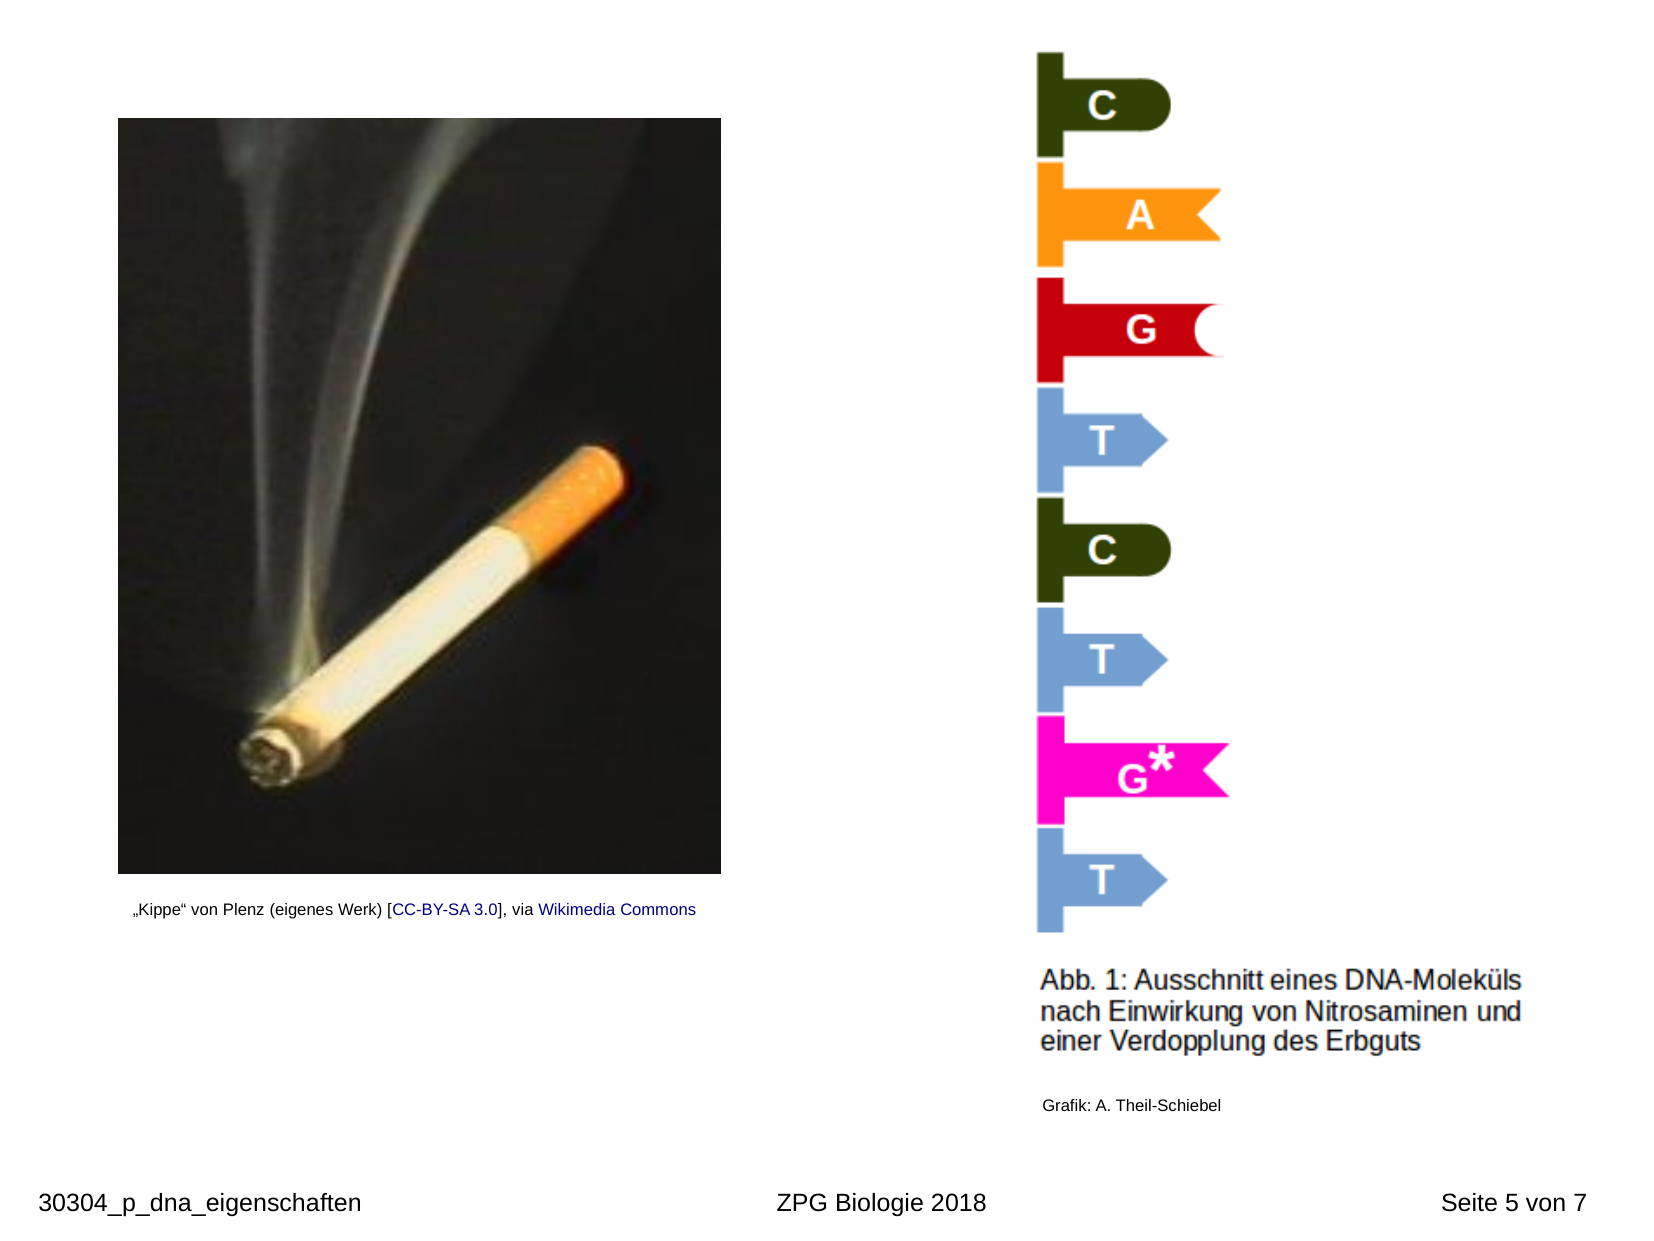

„Kippe“ von Plenz (eigenes Werk) [CC-BY-SA 3.0], via Wikimedia Commons
Grafik: A. Theil-Schiebel
30304_p_dna_eigenschaften						ZPG Biologie 2018							Seite 5 von 7